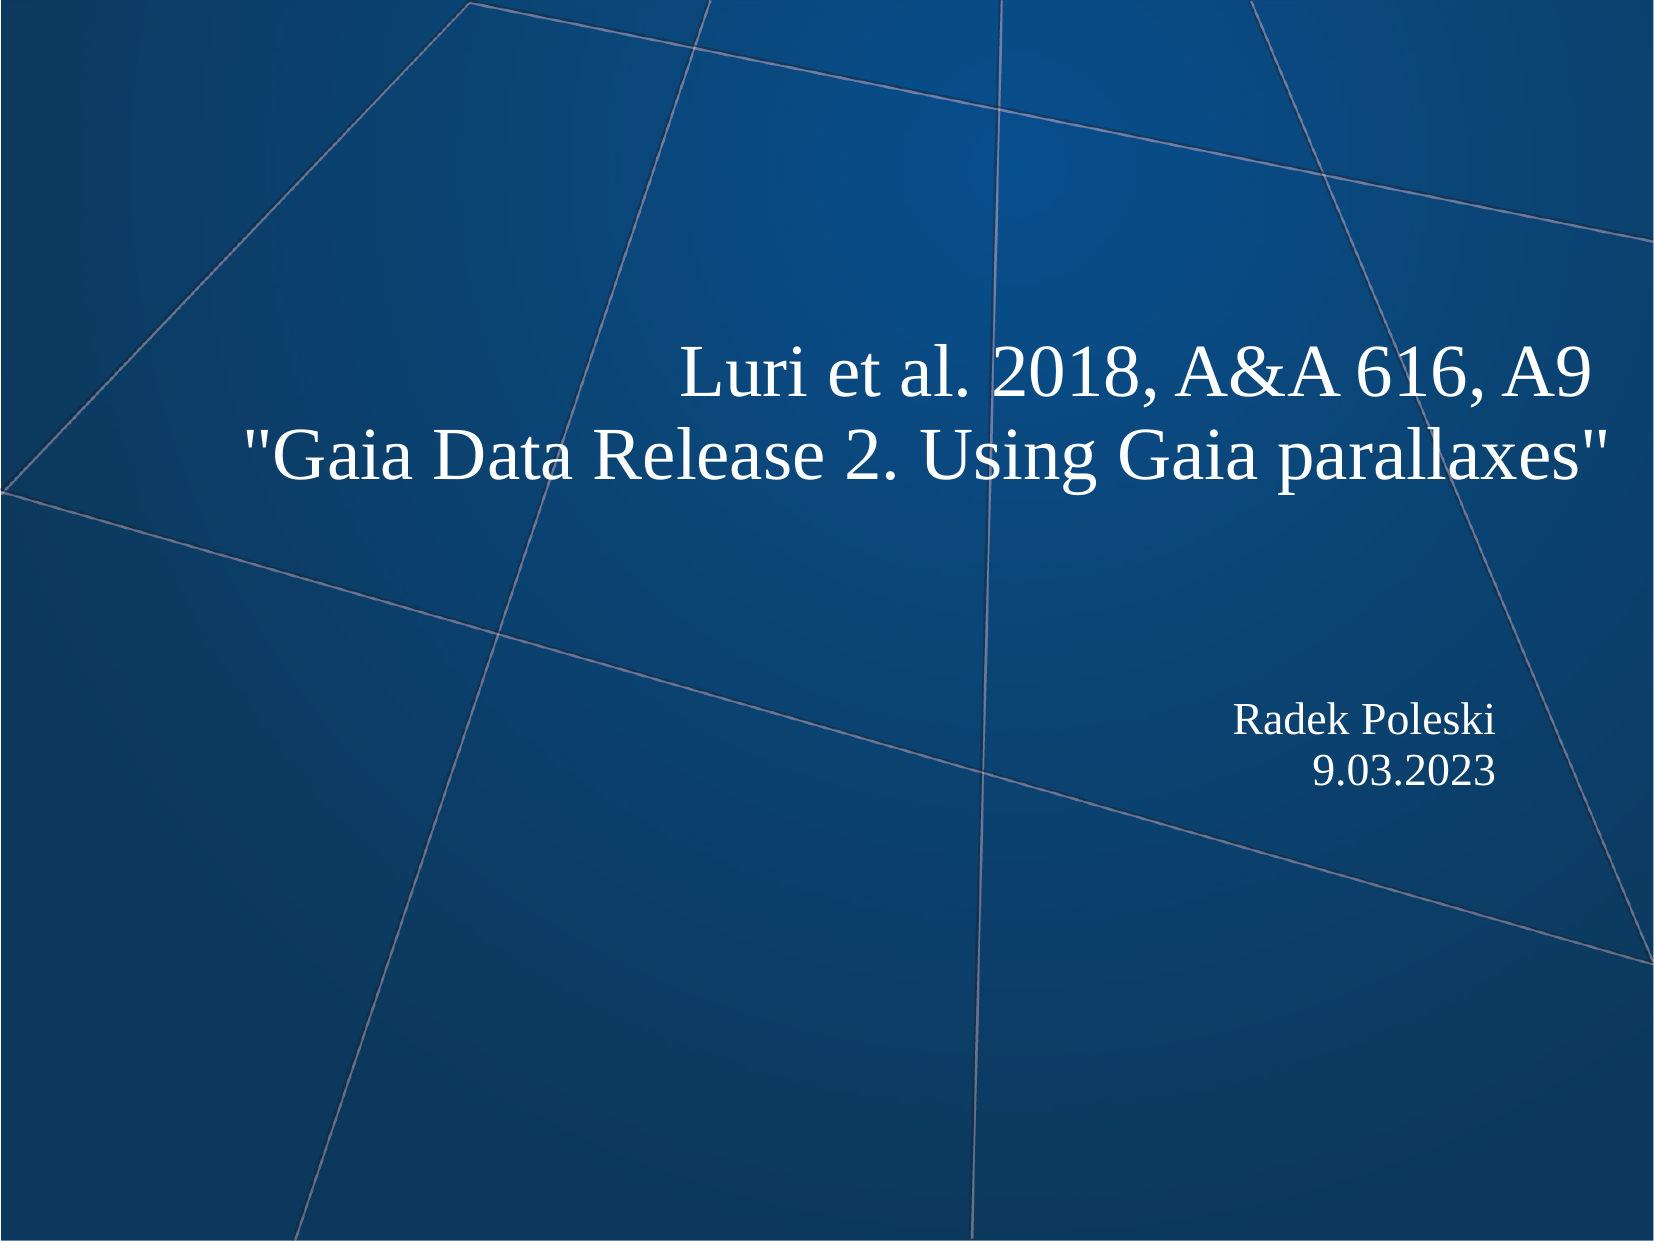

# Luri et al. 2018, A&A 616, A9 "Gaia Data Release 2. Using Gaia parallaxes"
Radek Poleski
9.03.2023